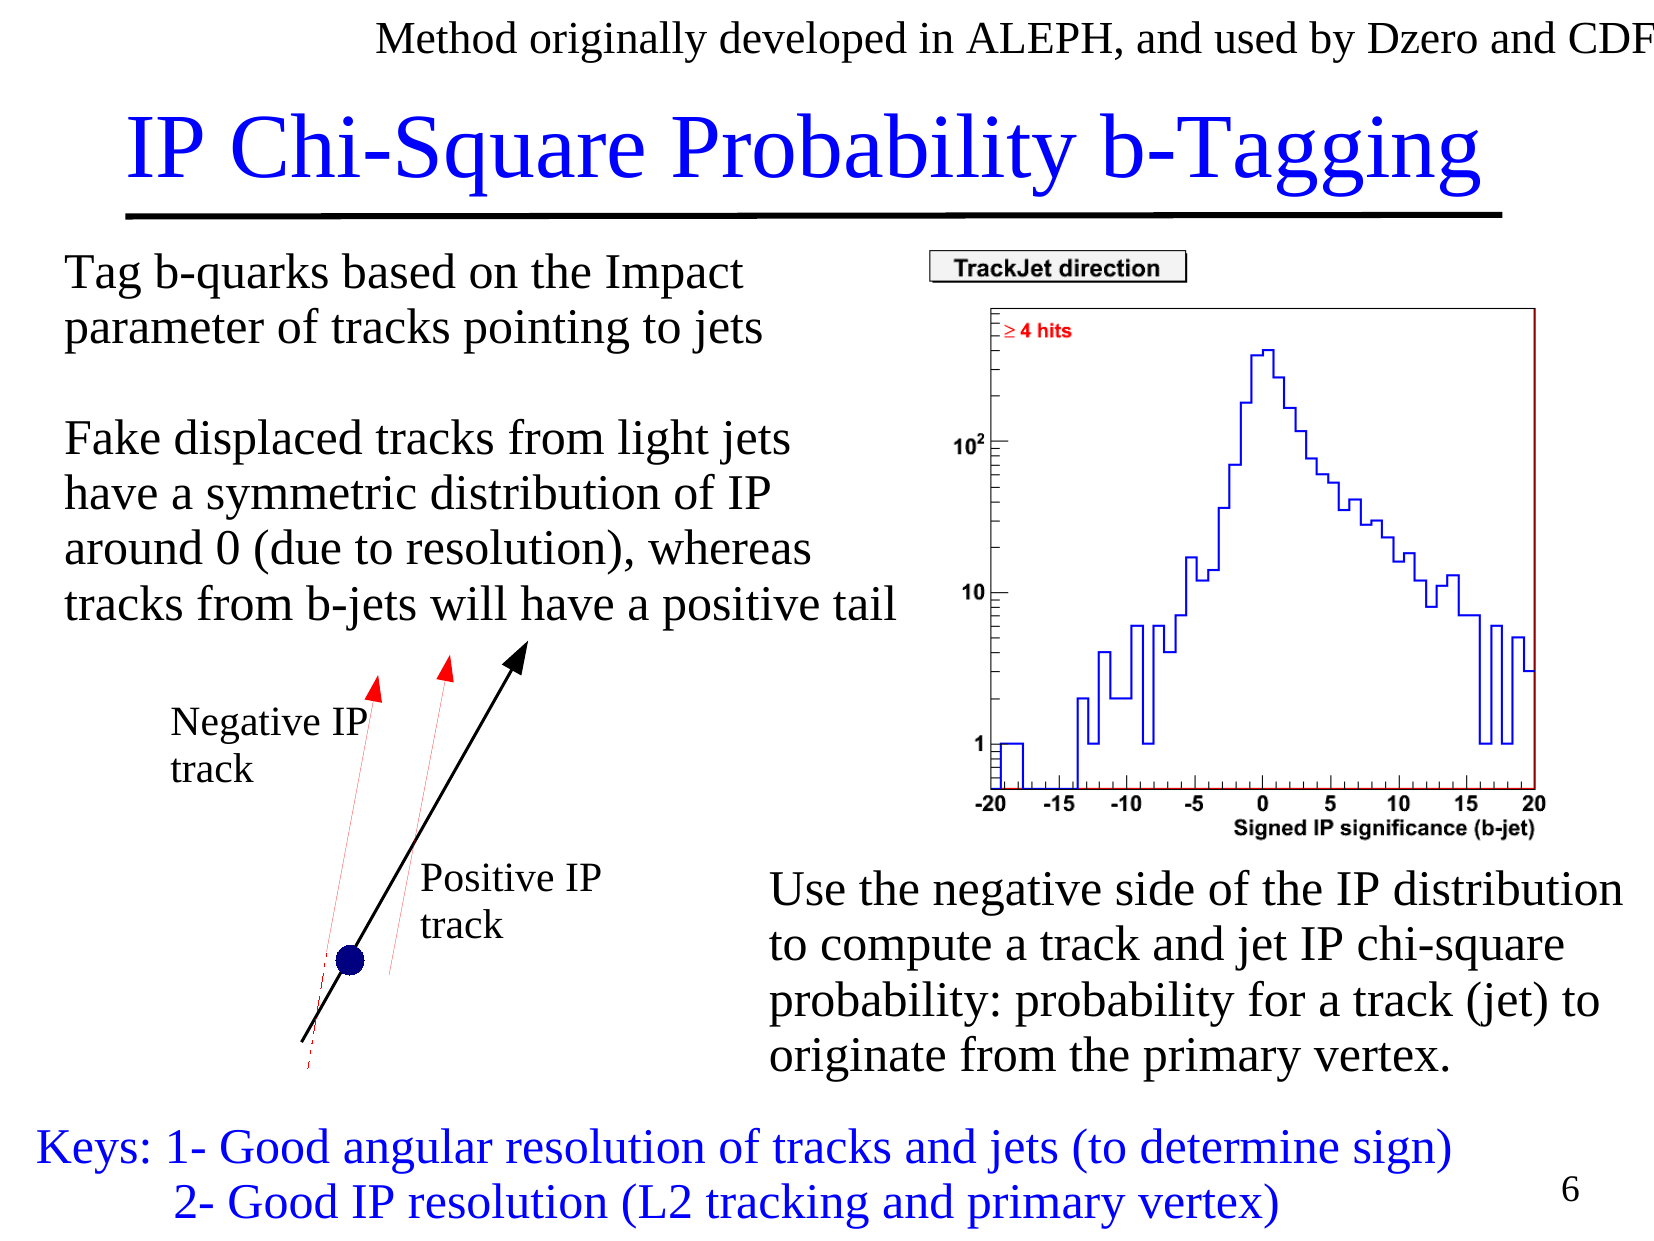

Method originally developed in ALEPH, and used by Dzero and CDF.
IP Chi-Square Probability b-Tagging
Tag b-quarks based on the Impact
parameter of tracks pointing to jets
Fake displaced tracks from light jets
have a symmetric distribution of IP
around 0 (due to resolution), whereas
tracks from b-jets will have a positive tail
Negative IP
track
Positive IP
track
Use the negative side of the IP distribution
to compute a track and jet IP chi-square
probability: probability for a track (jet) to
originate from the primary vertex.
Keys: 1- Good angular resolution of tracks and jets (to determine sign)
	 2- Good IP resolution (L2 tracking and primary vertex)